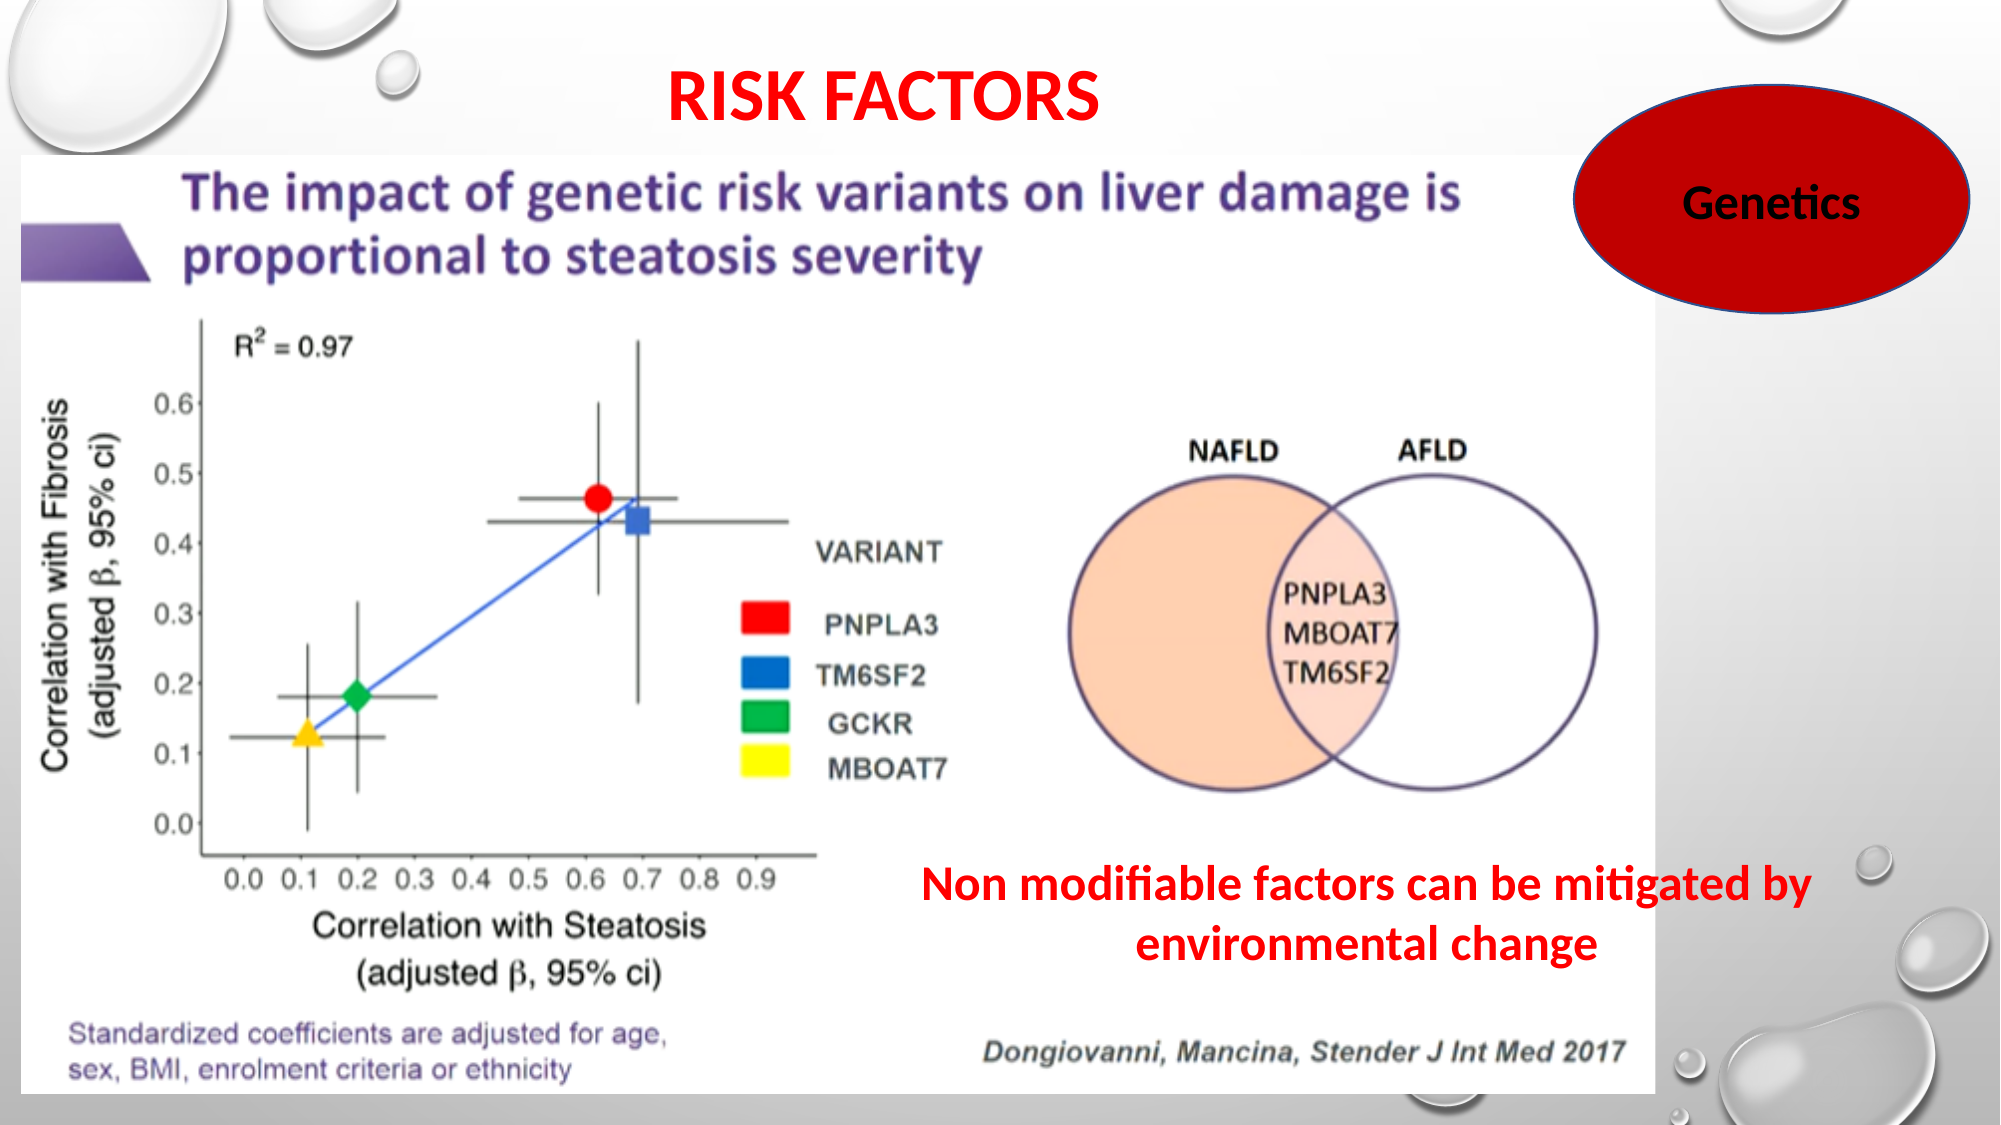

# Risk factors
Genetics
Non modifiable factors can be mitigated by environmental change